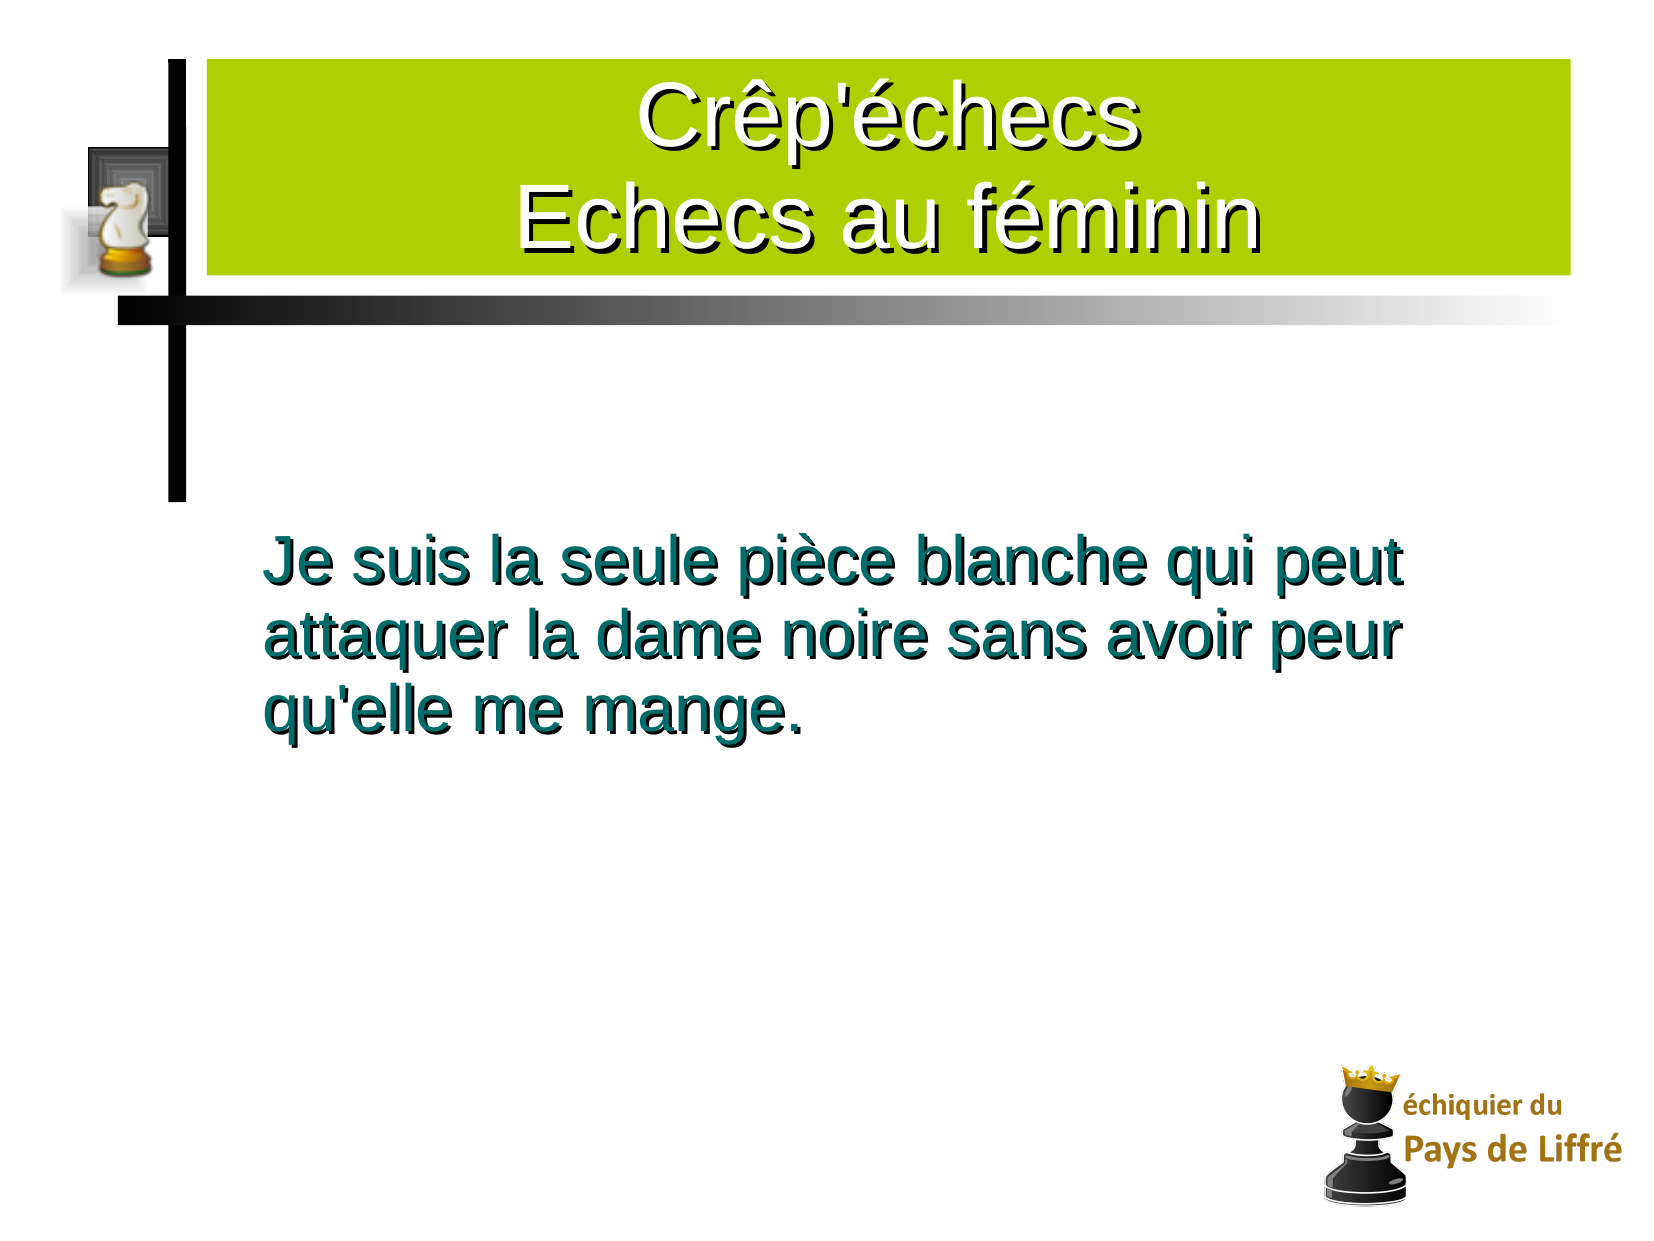

# Crêp'échecs Echecs au féminin
Je suis la seule pièce blanche qui peut attaquer la dame noire sans avoir peur qu'elle me mange.